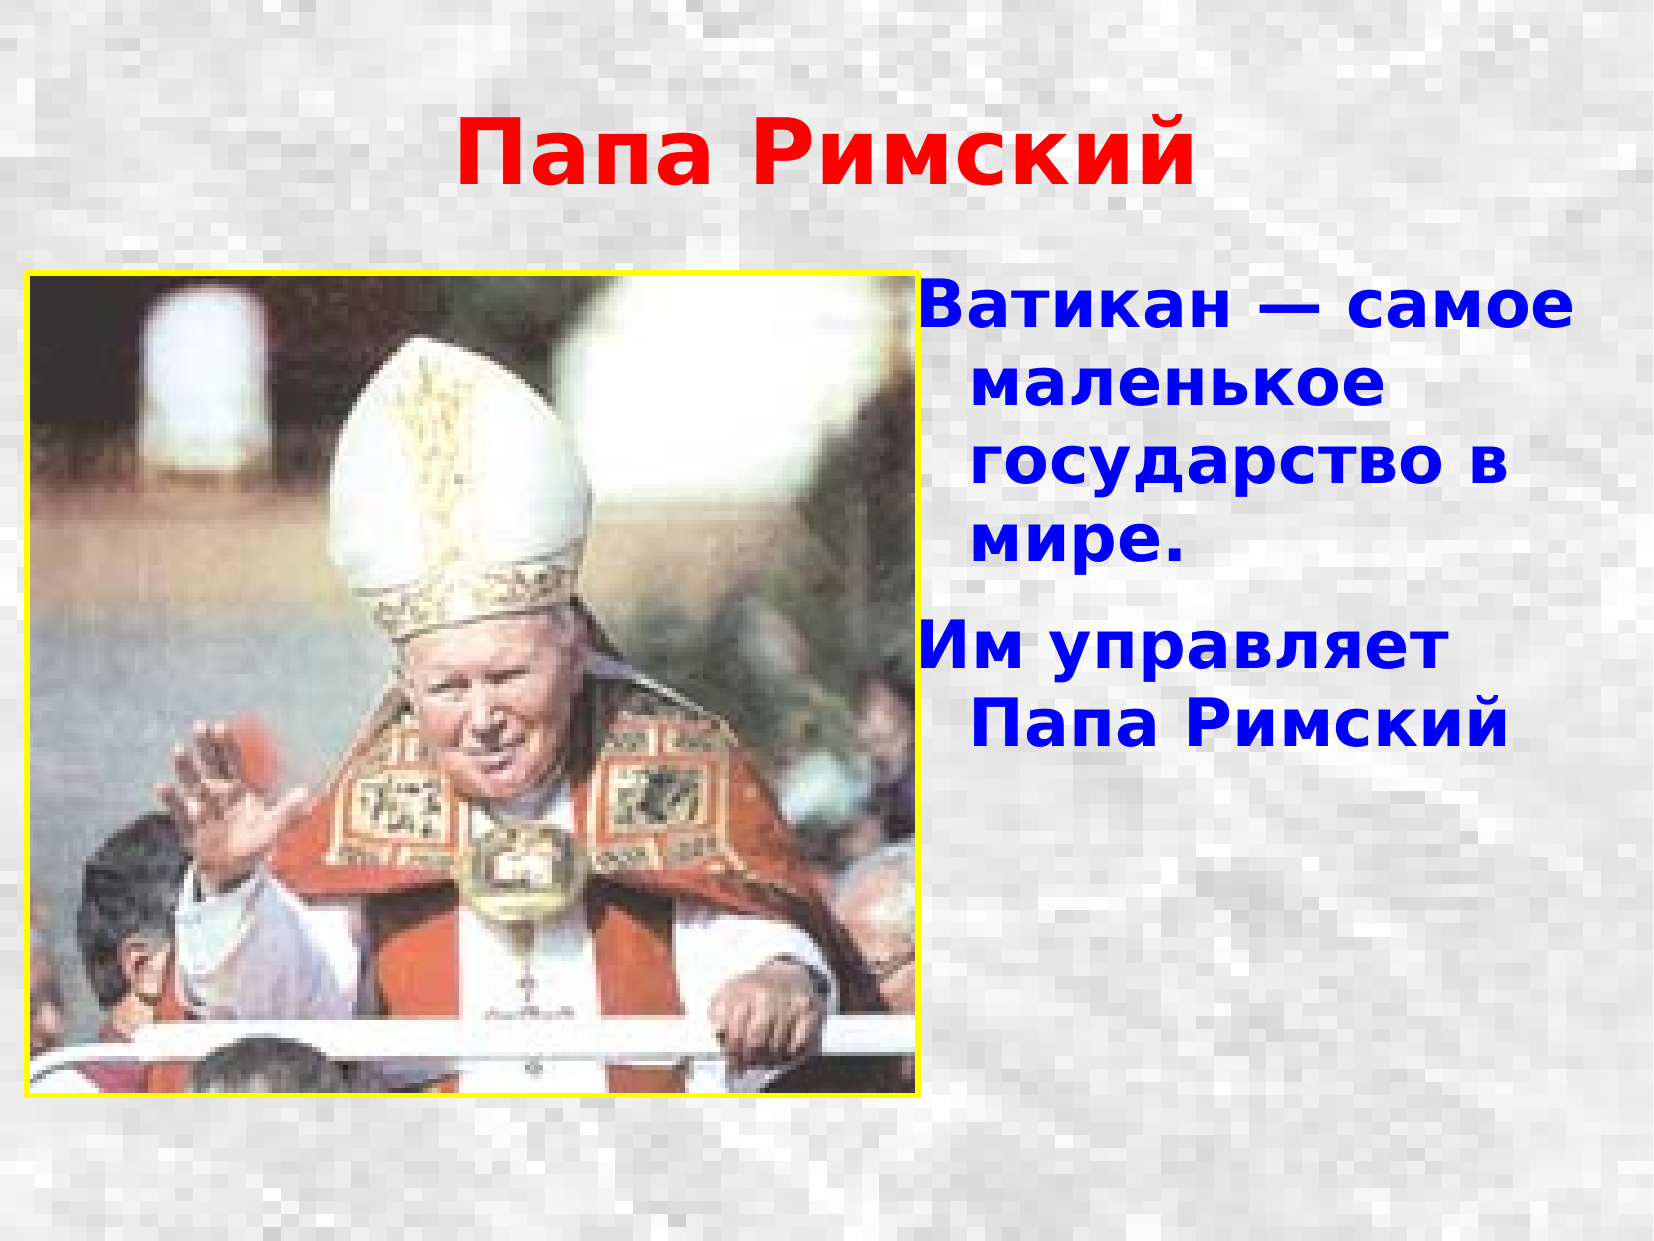

# Папа Римский
Ватикан — самое маленькое государство в мире.
Им управляет Папа Римский